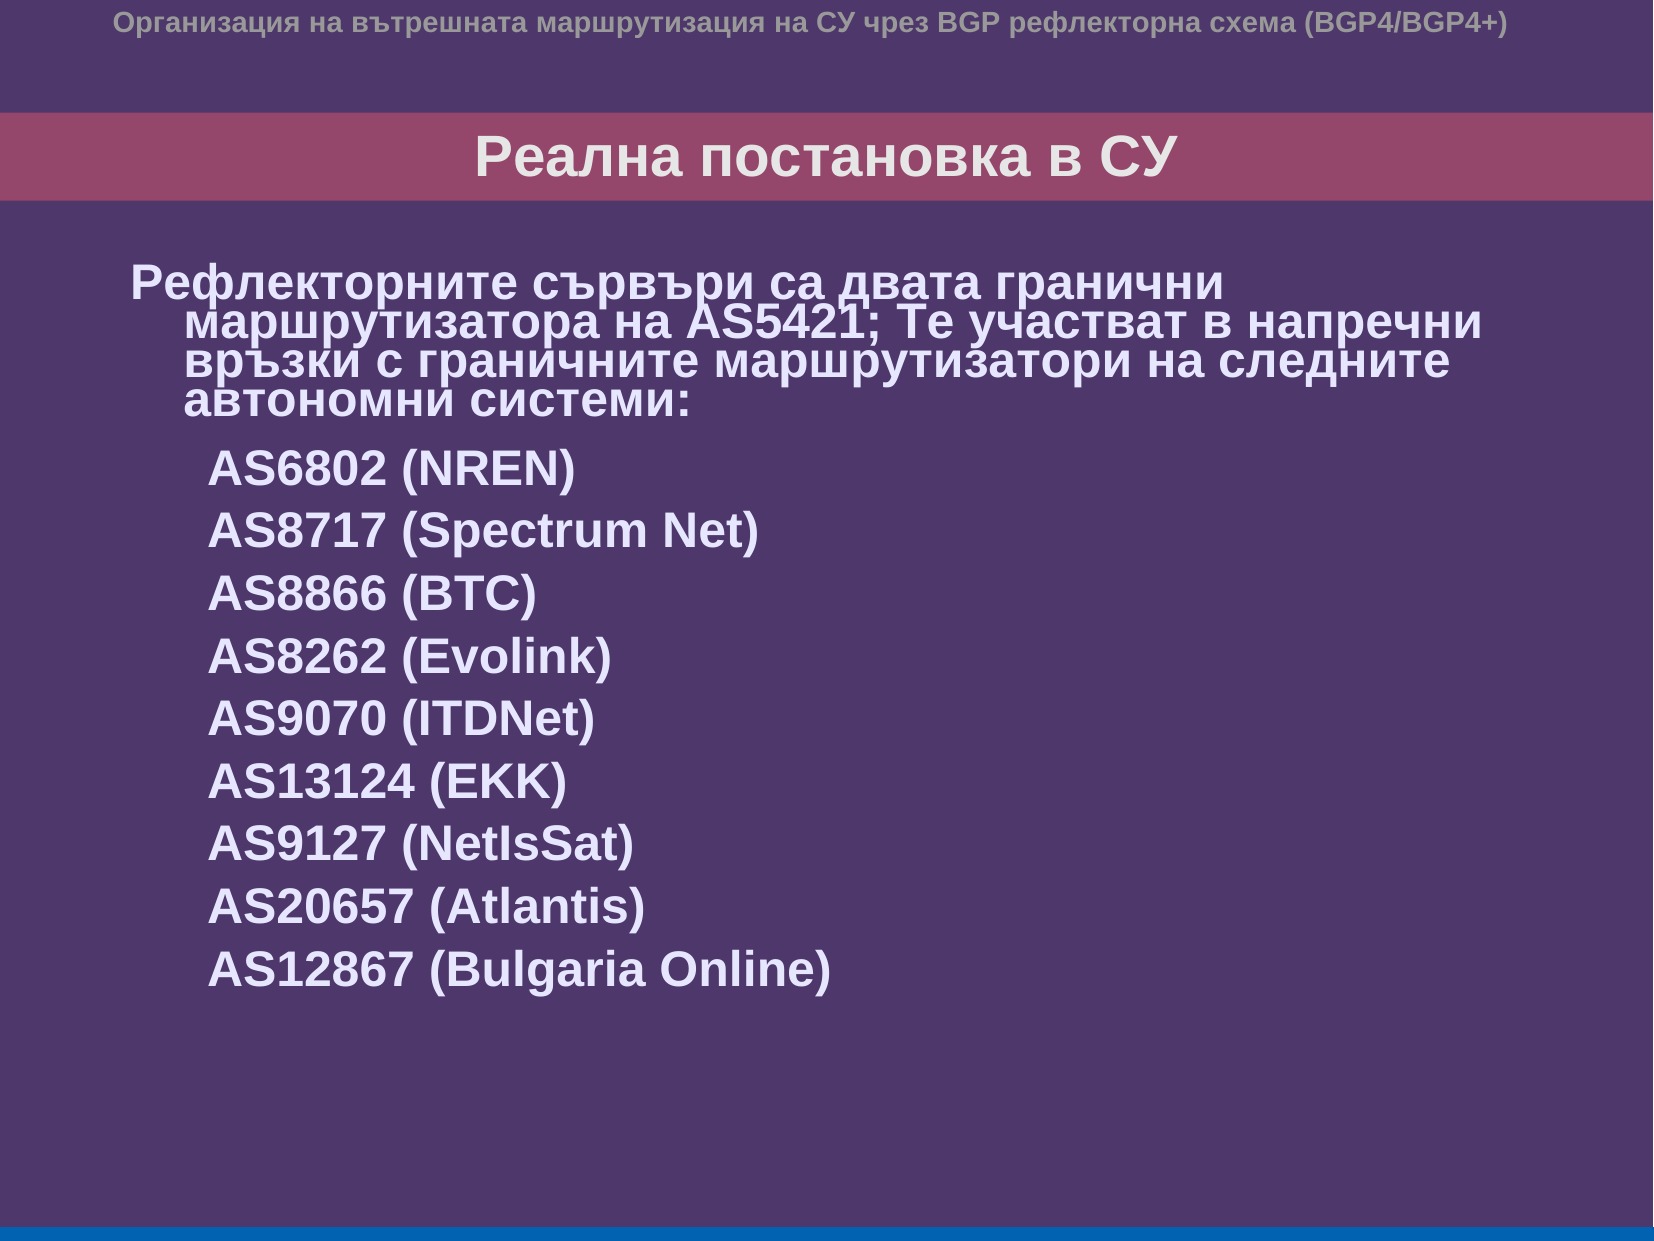

Организация на вътрешната маршрутизация на СУ чрез BGP рефлекторна схема (BGP4/BGP4+)
# Реална постановка в СУ
Рефлекторните сървъри са двата гранични маршрутизатора на AS5421; Те участват в напречни връзки с граничните маршрутизатори на следните автономни системи:
AS6802 (NREN)
AS8717 (Spectrum Net)
AS8866 (BTC)
AS8262 (Evolink)
AS9070 (ITDNet)
AS13124 (EKK)
AS9127 (NetIsSat)
AS20657 (Atlantis)
AS12867 (Bulgaria Online)